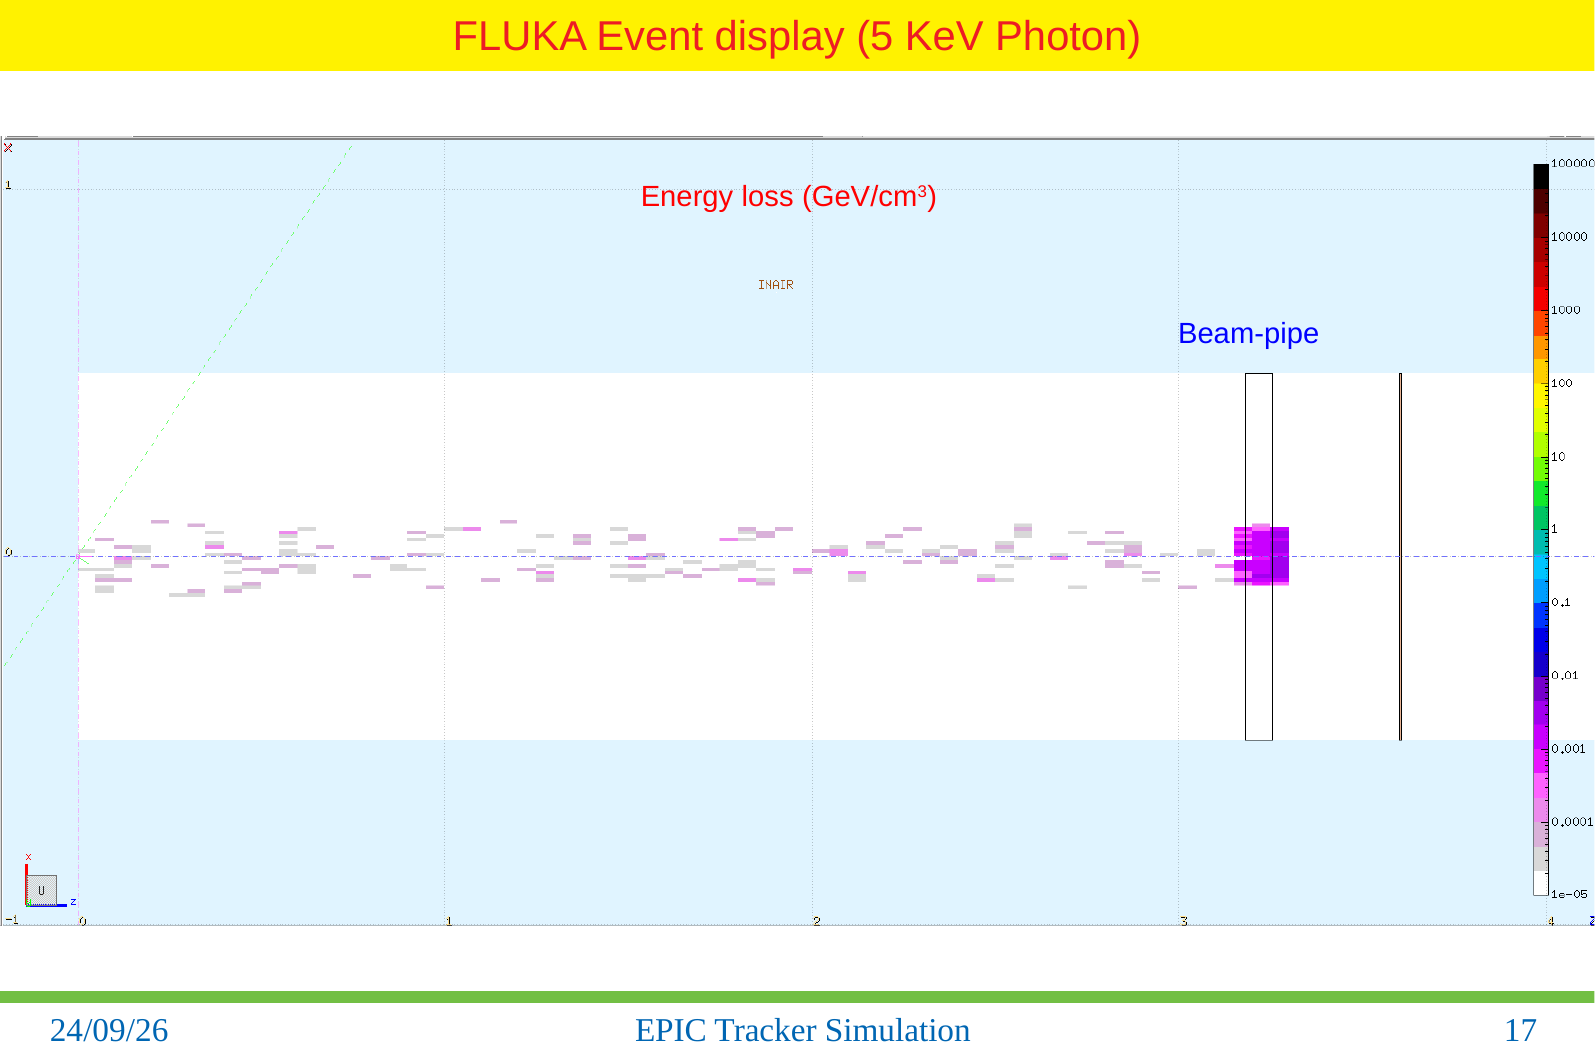

# FLUKA Event display (5 KeV Photon)
Energy loss (GeV/cm3)
Beam-pipe
EPIC Tracker Simulation
17